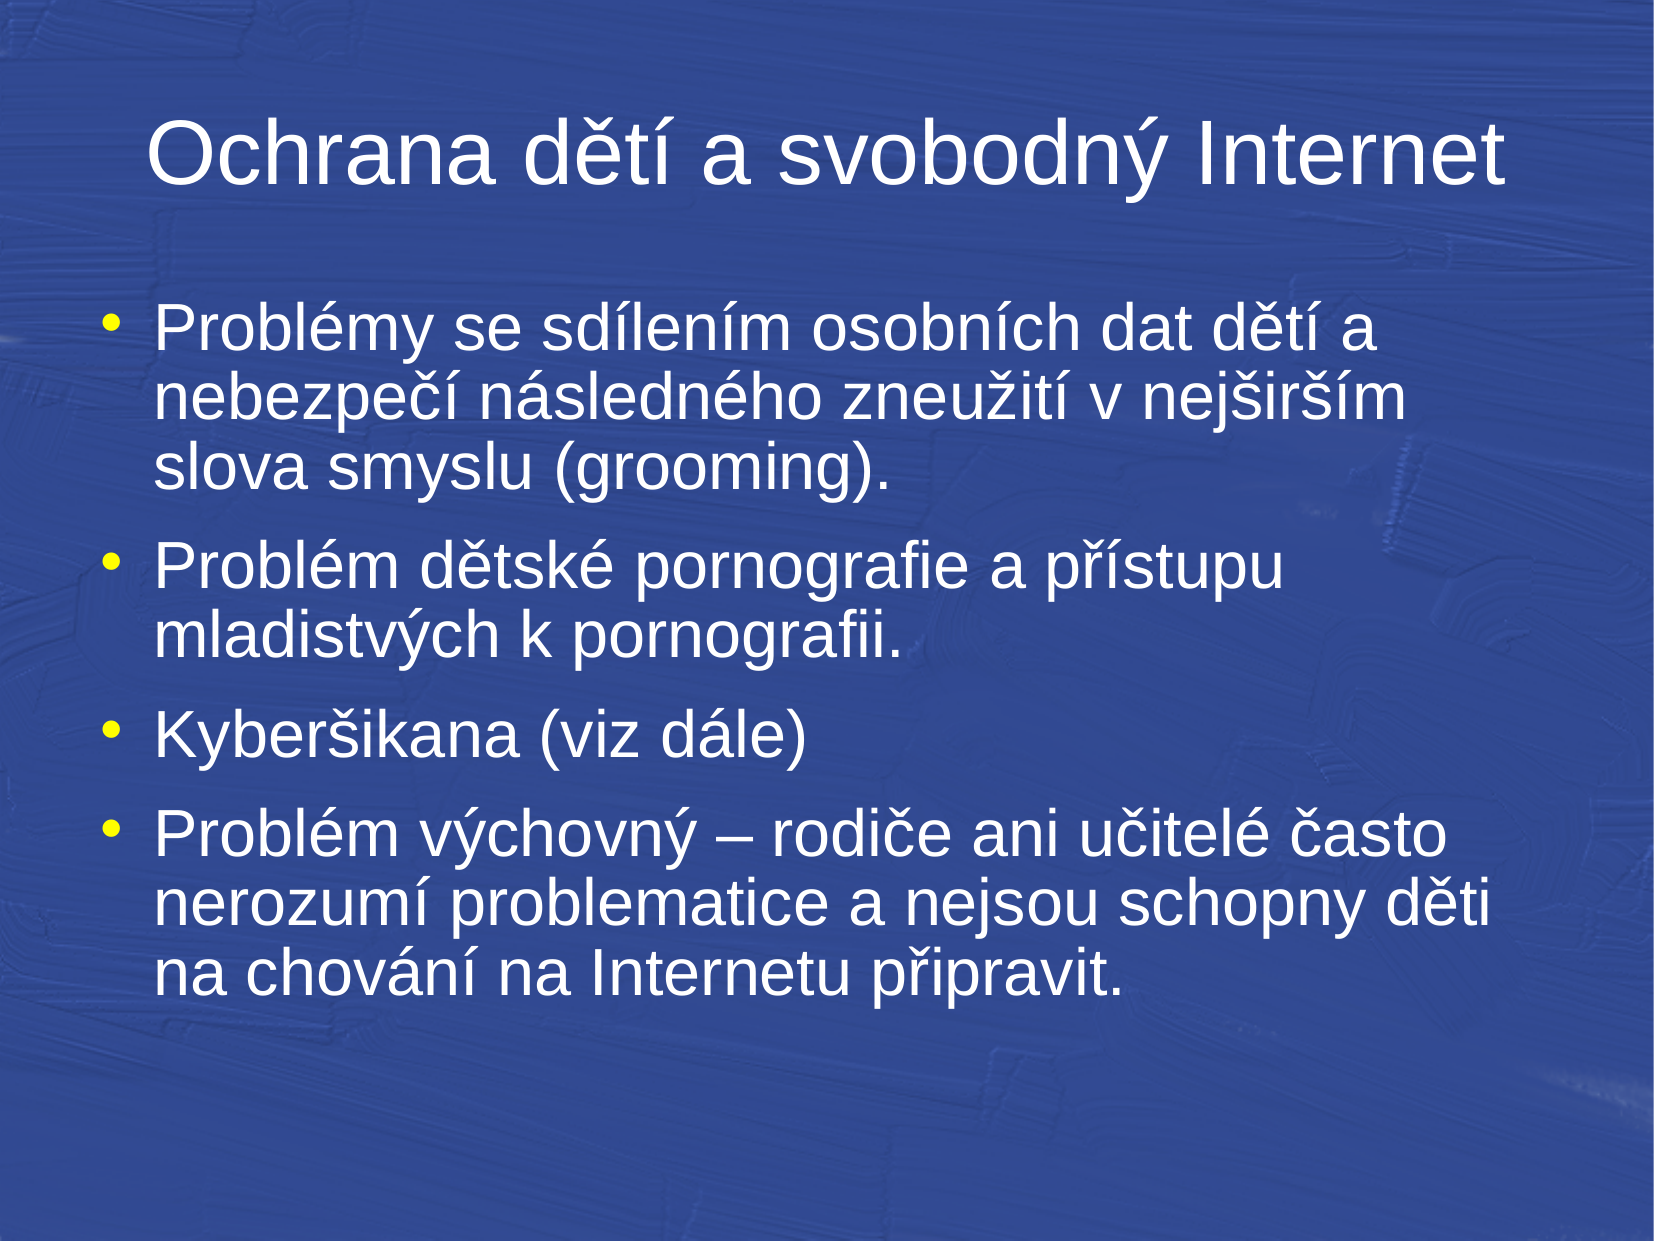

# Ochrana dětí a svobodný Internet
Problémy se sdílením osobních dat dětí a nebezpečí následného zneužití v nejširším slova smyslu (grooming).
Problém dětské pornografie a přístupu mladistvých k pornografii.
Kyberšikana (viz dále)
Problém výchovný – rodiče ani učitelé často nerozumí problematice a nejsou schopny děti na chování na Internetu připravit.